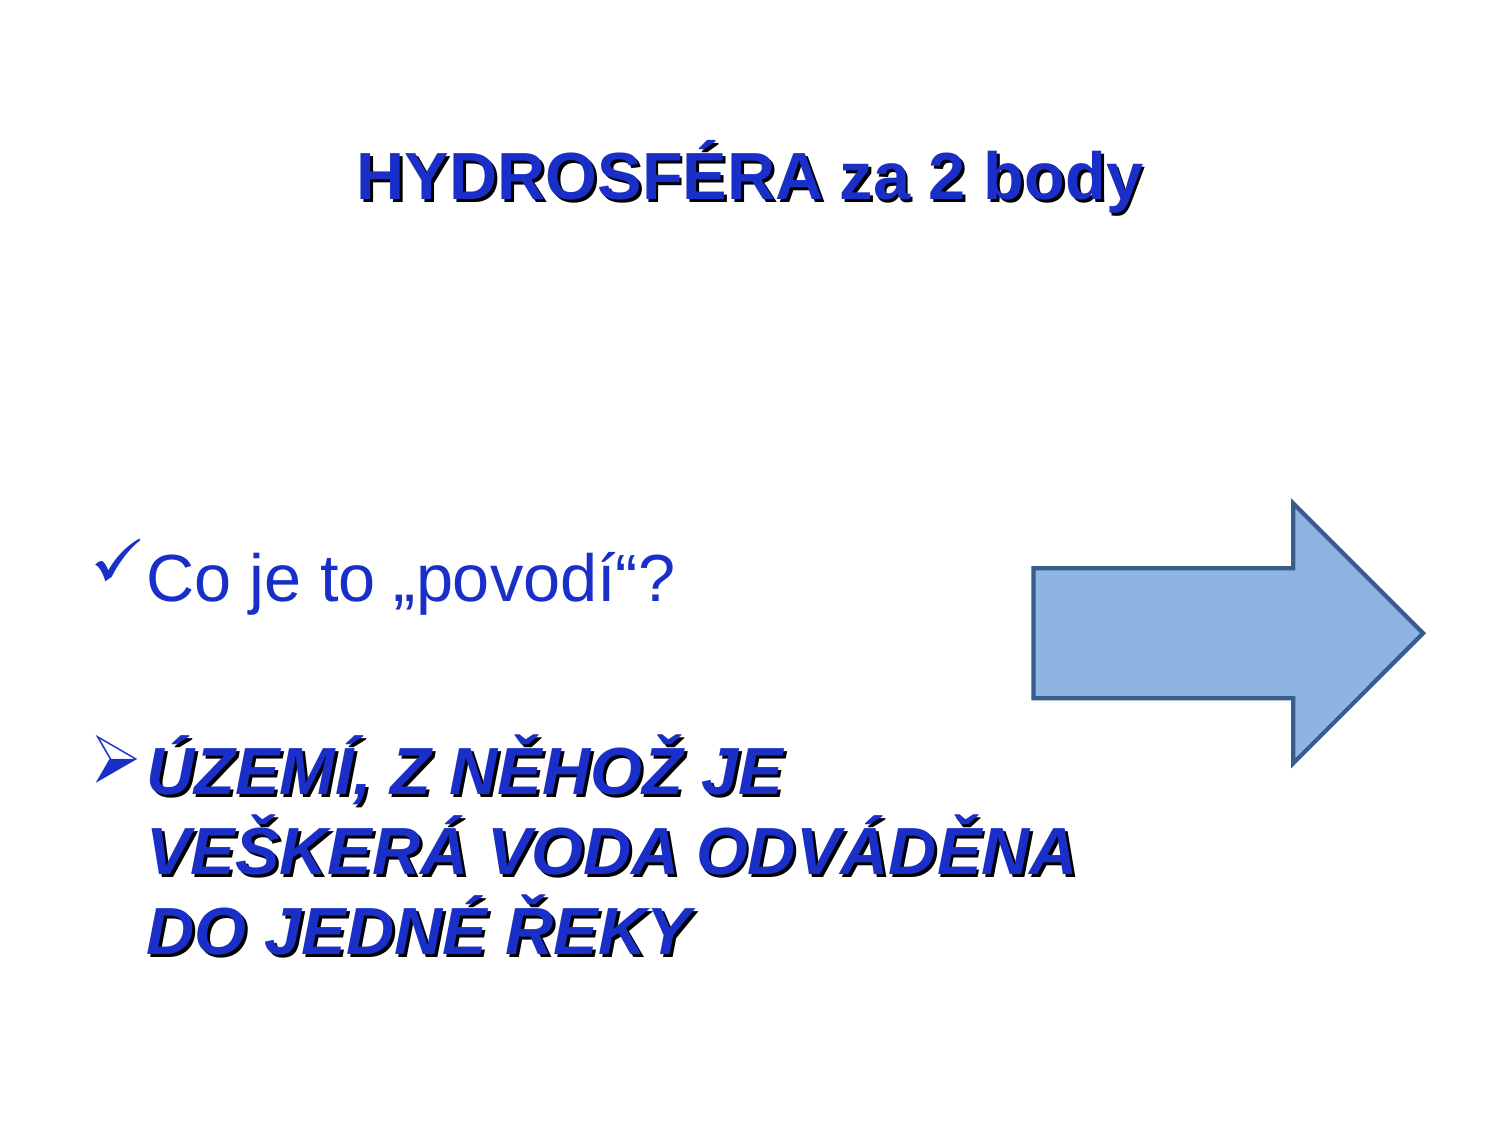

# HYDROSFÉRA za 2 body
Co je to „povodí“?
ÚZEMÍ, Z NĚHOŽ JE
VEŠKERÁ VODA ODVÁDĚNA
DO JEDNÉ ŘEKY